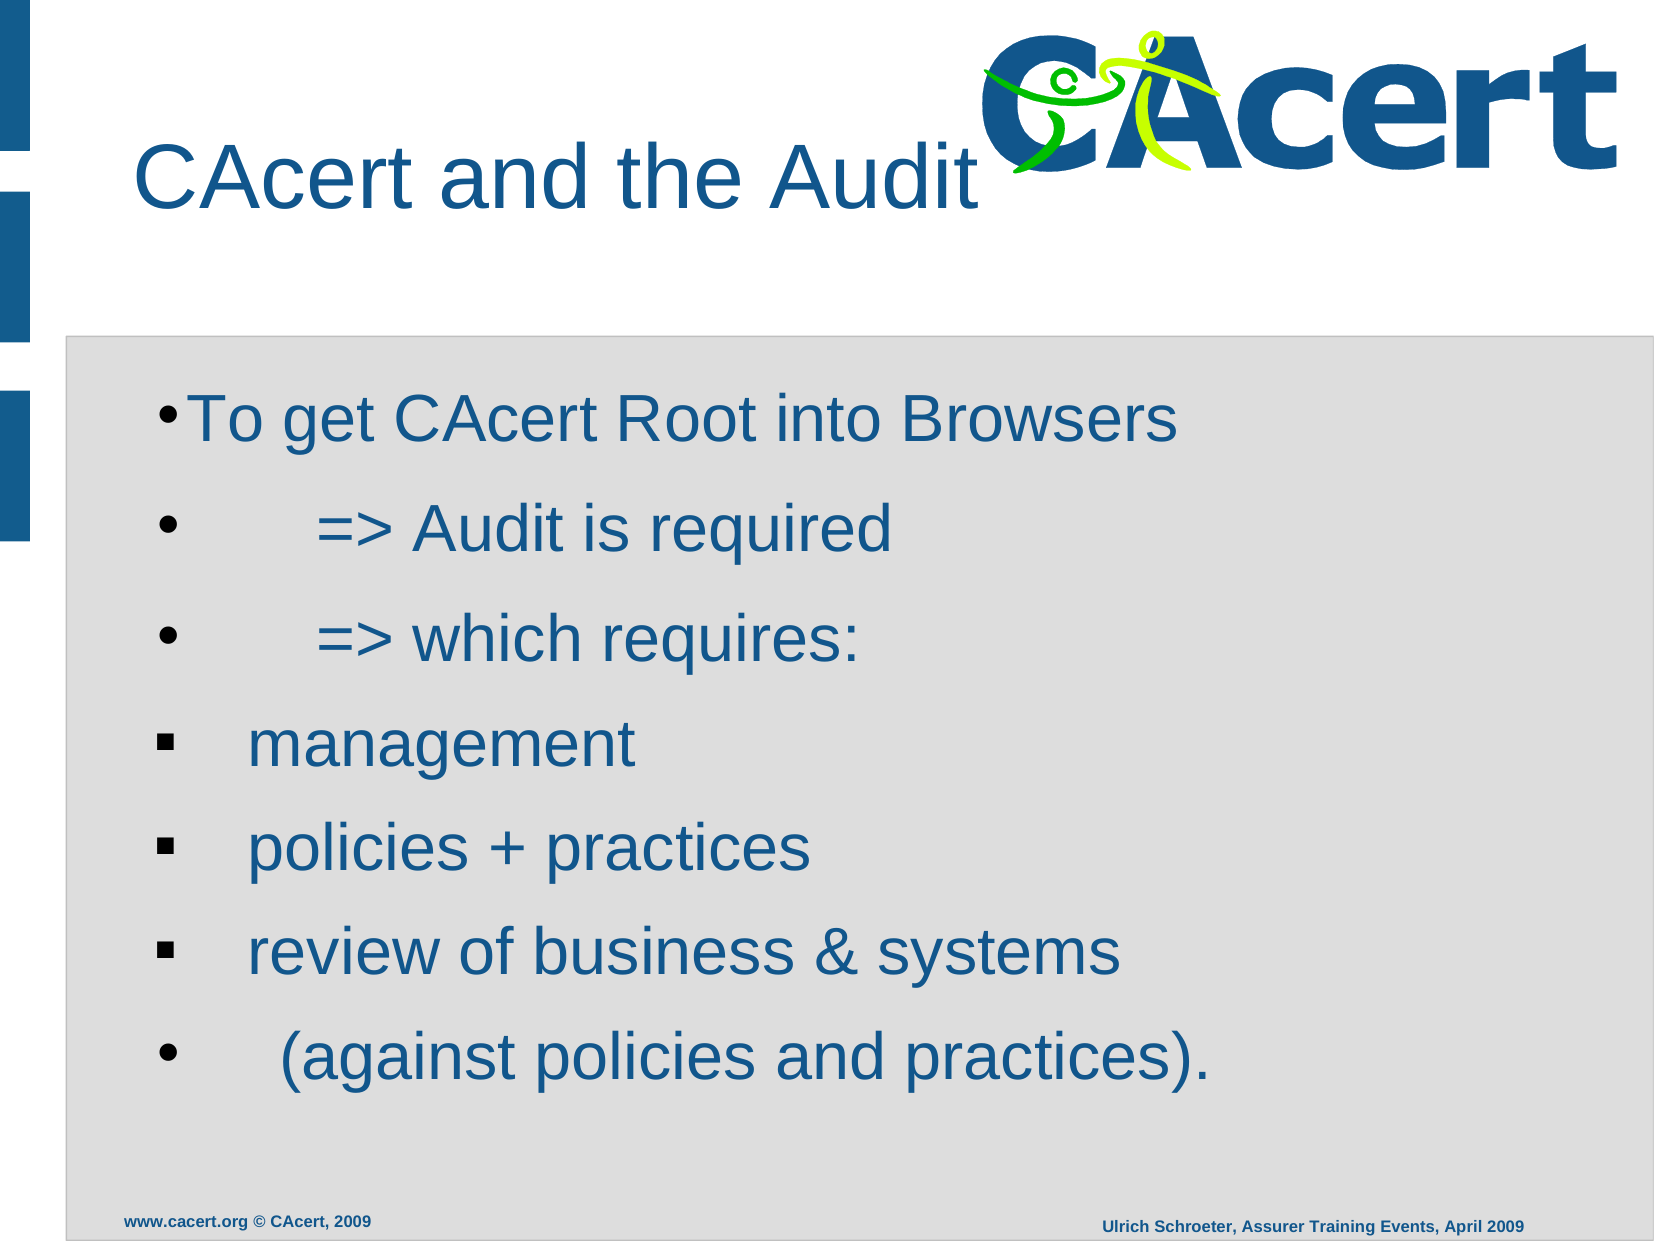

CAcert and the Audit
To get CAcert Root into Browsers
 => Audit is required
 => which requires:
 management
 policies + practices
 review of business & systems
 (against policies and practices).